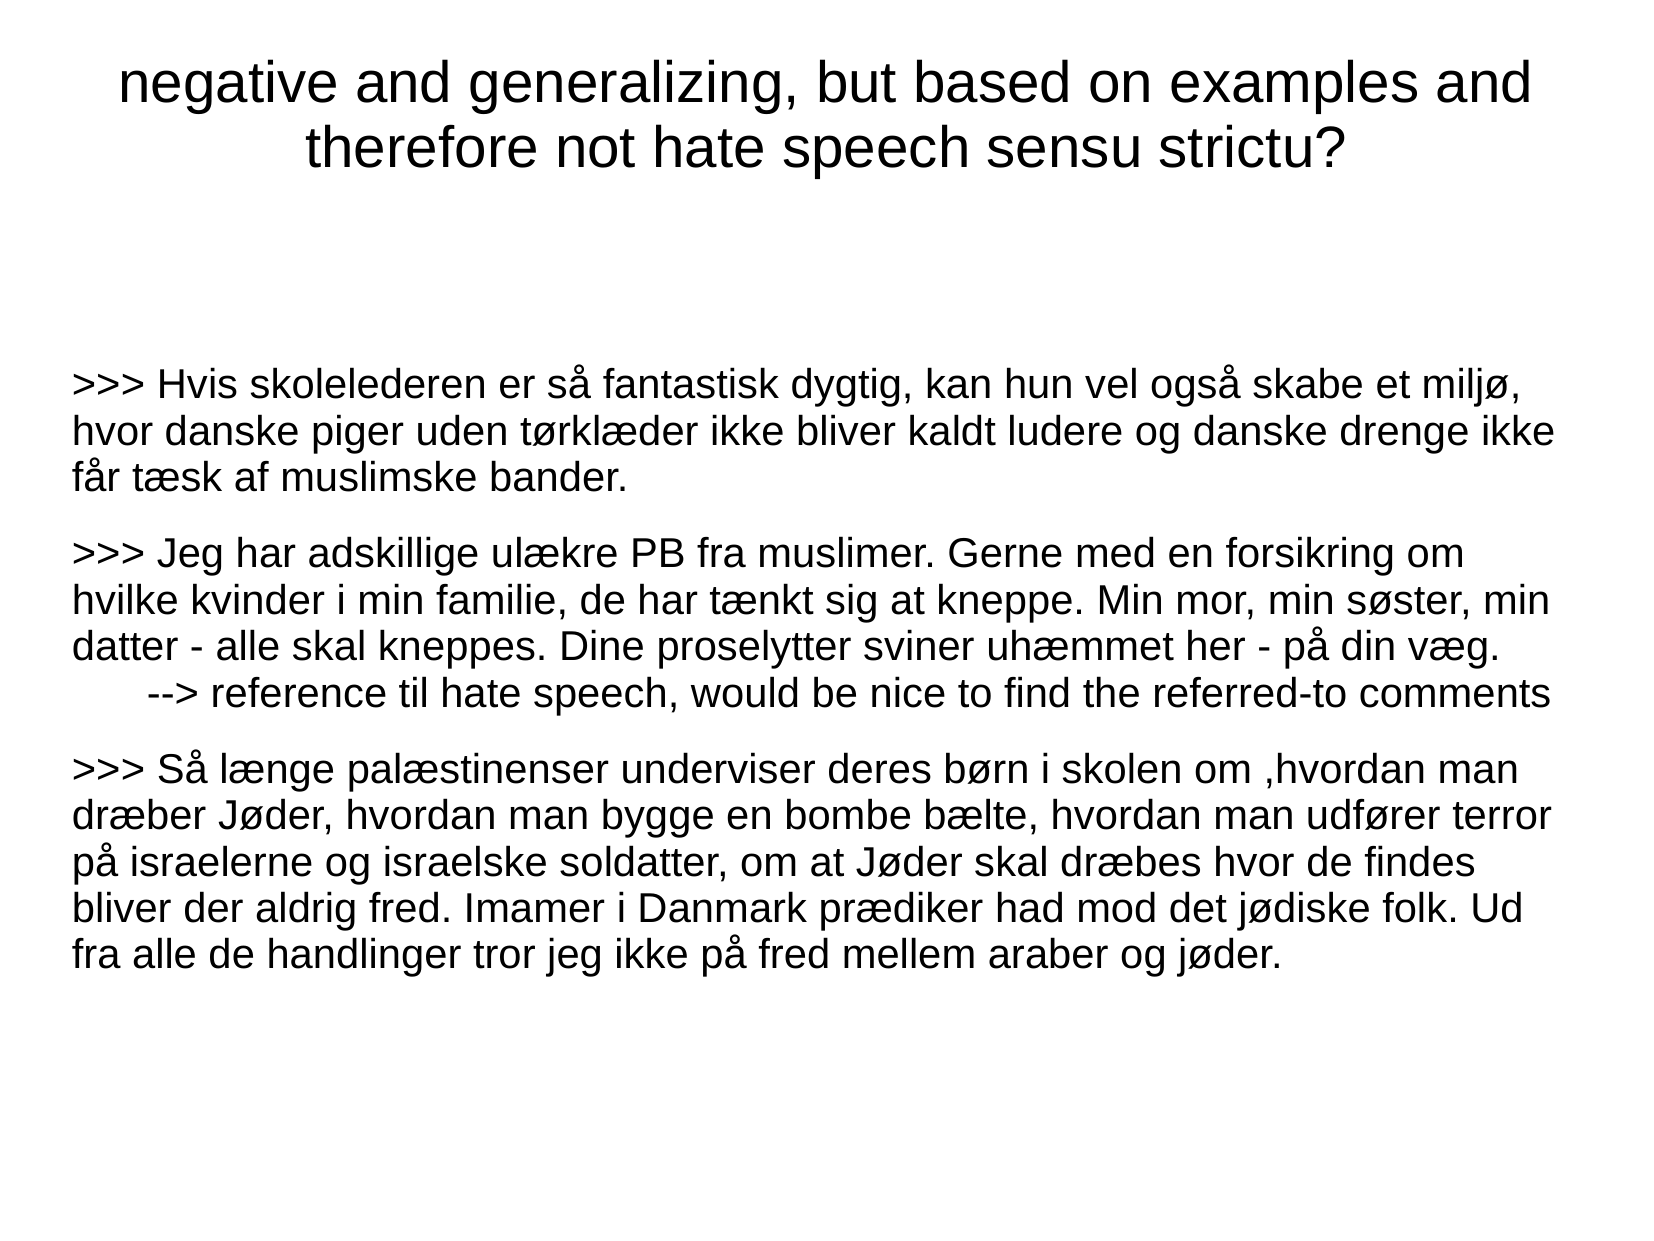

# negative and generalizing, but based on examples and therefore not hate speech sensu strictu?
>>> Hvis skolelederen er så fantastisk dygtig, kan hun vel også skabe et miljø, hvor danske piger uden tørklæder ikke bliver kaldt ludere og danske drenge ikke får tæsk af muslimske bander.
>>> Jeg har adskillige ulækre PB fra muslimer. Gerne med en forsikring om hvilke kvinder i min familie, de har tænkt sig at kneppe. Min mor, min søster, min datter - alle skal kneppes. Dine proselytter sviner uhæmmet her - på din væg. 	--> reference til hate speech, would be nice to find the referred-to comments
>>> Så længe palæstinenser underviser deres børn i skolen om ,hvordan man dræber Jøder, hvordan man bygge en bombe bælte, hvordan man udfører terror på israelerne og israelske soldatter, om at Jøder skal dræbes hvor de findes bliver der aldrig fred. Imamer i Danmark prædiker had mod det jødiske folk. Ud fra alle de handlinger tror jeg ikke på fred mellem araber og jøder.